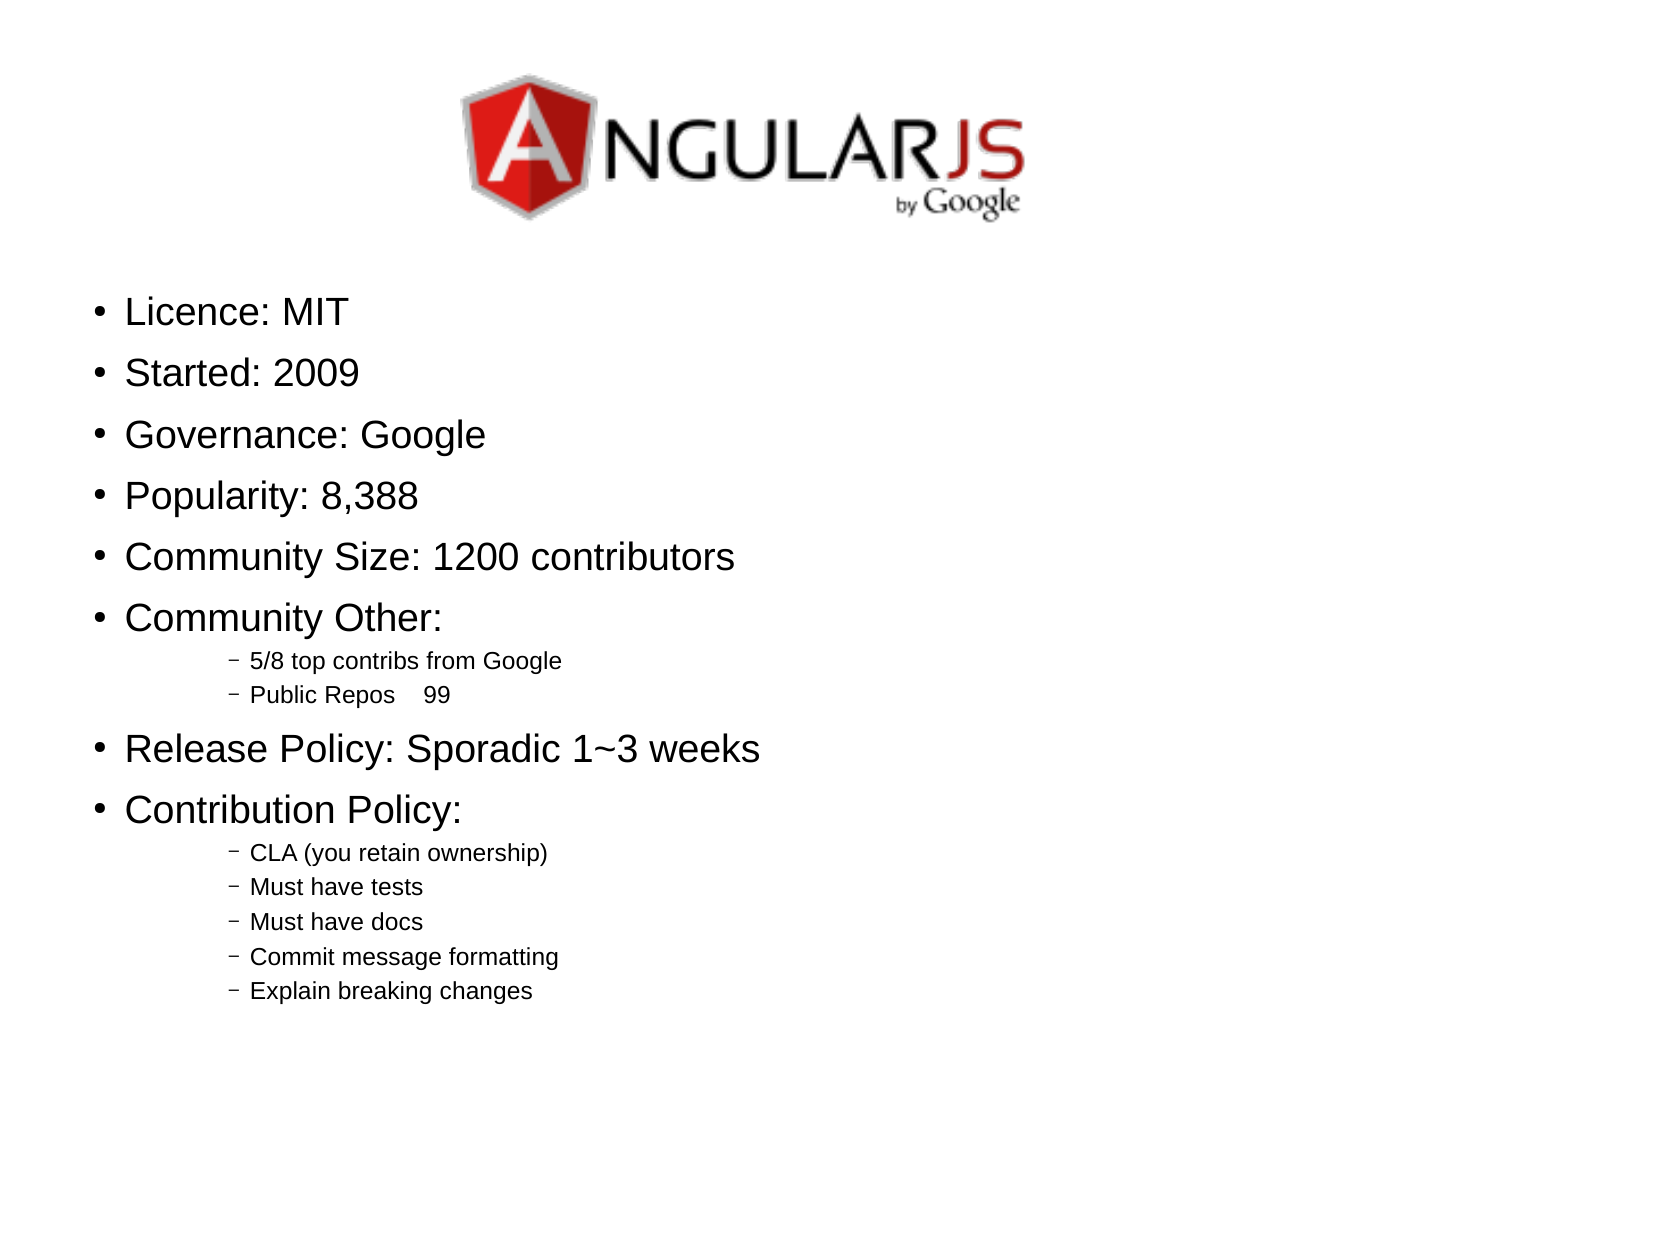

# Licence: MIT
Started: 2009
Governance: Google
Popularity: 8,388
Community Size: 1200 contributors
Community Other:
5/8 top contribs from Google
Public Repos 99
Release Policy: Sporadic 1~3 weeks
Contribution Policy:
CLA (you retain ownership)
Must have tests
Must have docs
Commit message formatting
Explain breaking changes